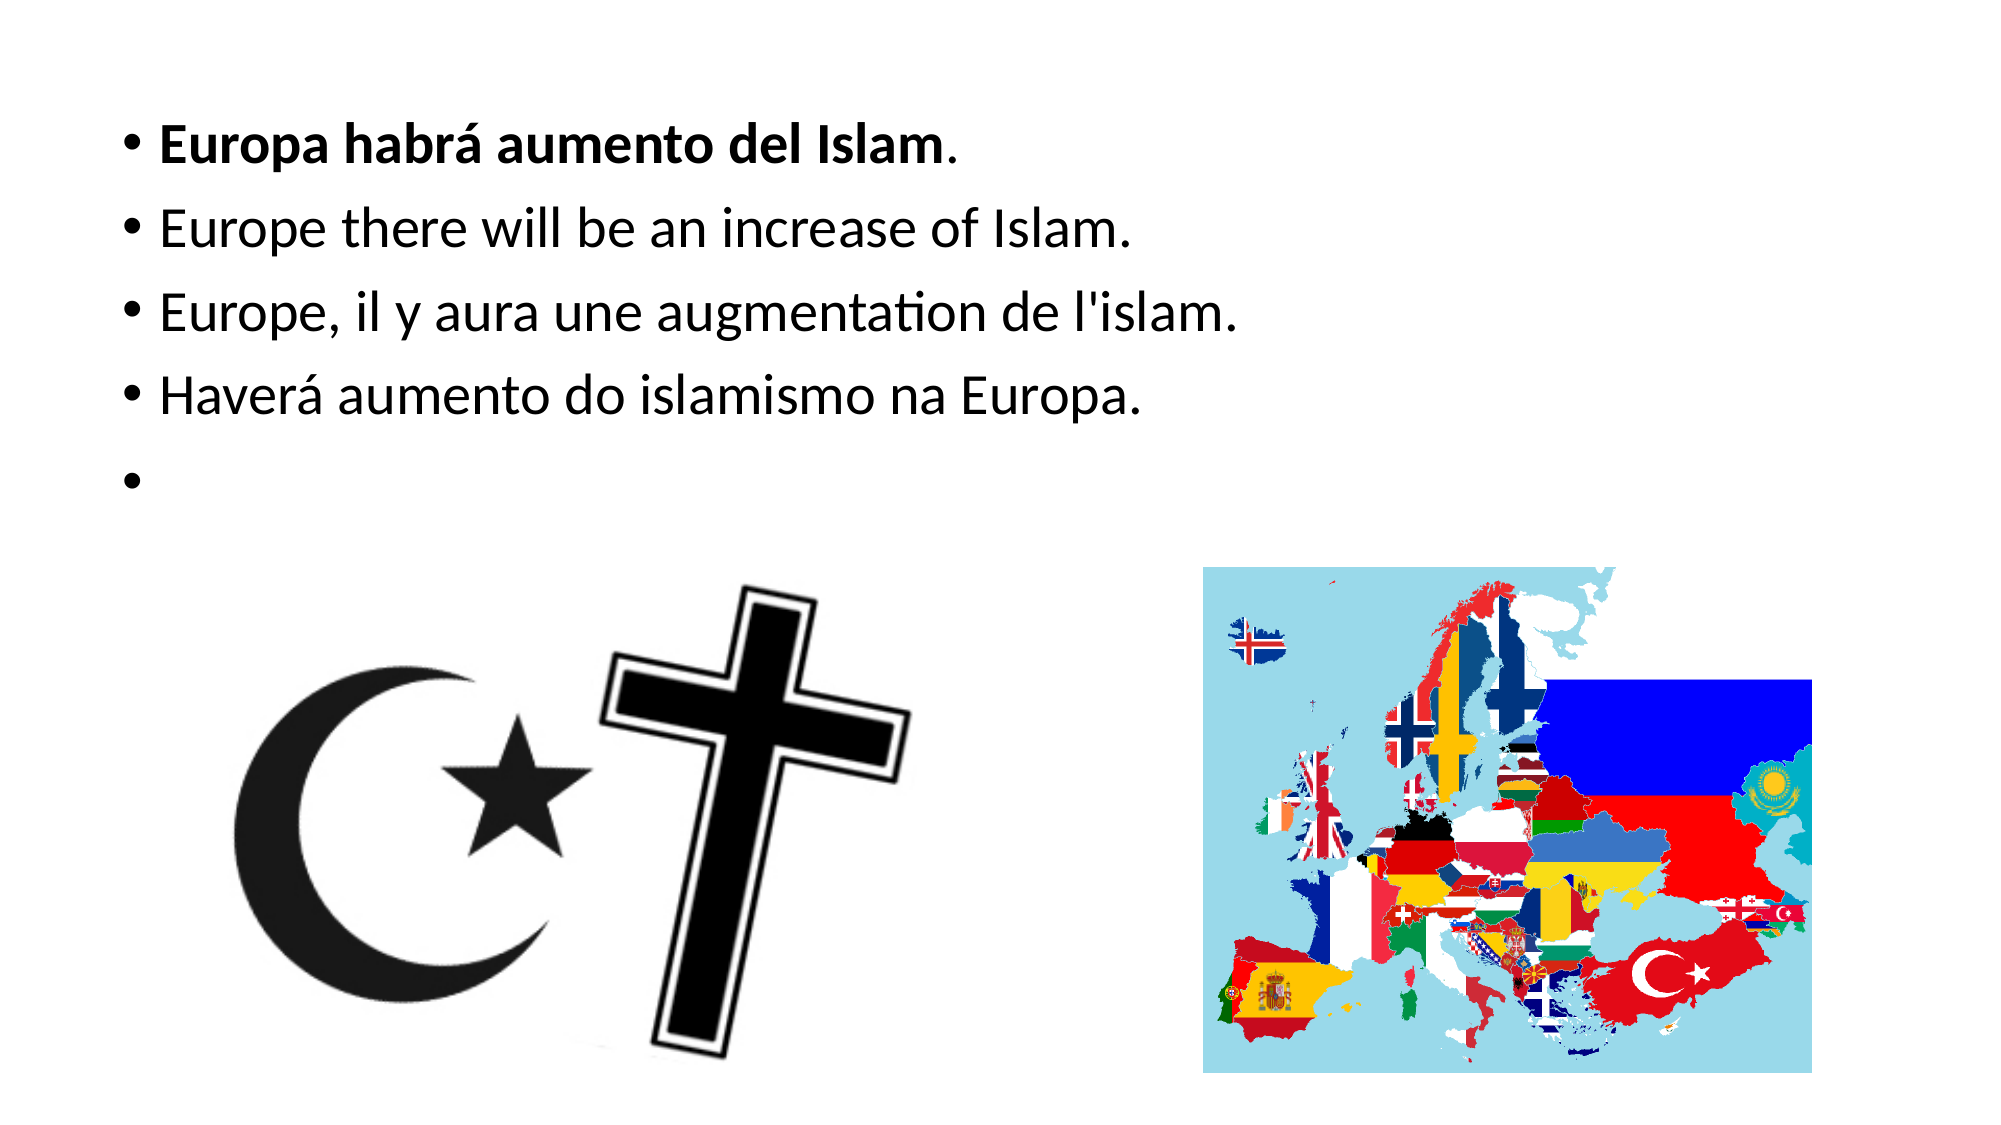

# Europa habrá aumento del Islam.
Europe there will be an increase of Islam.
Europe, il y aura une augmentation de l'islam.
Haverá aumento do islamismo na Europa.